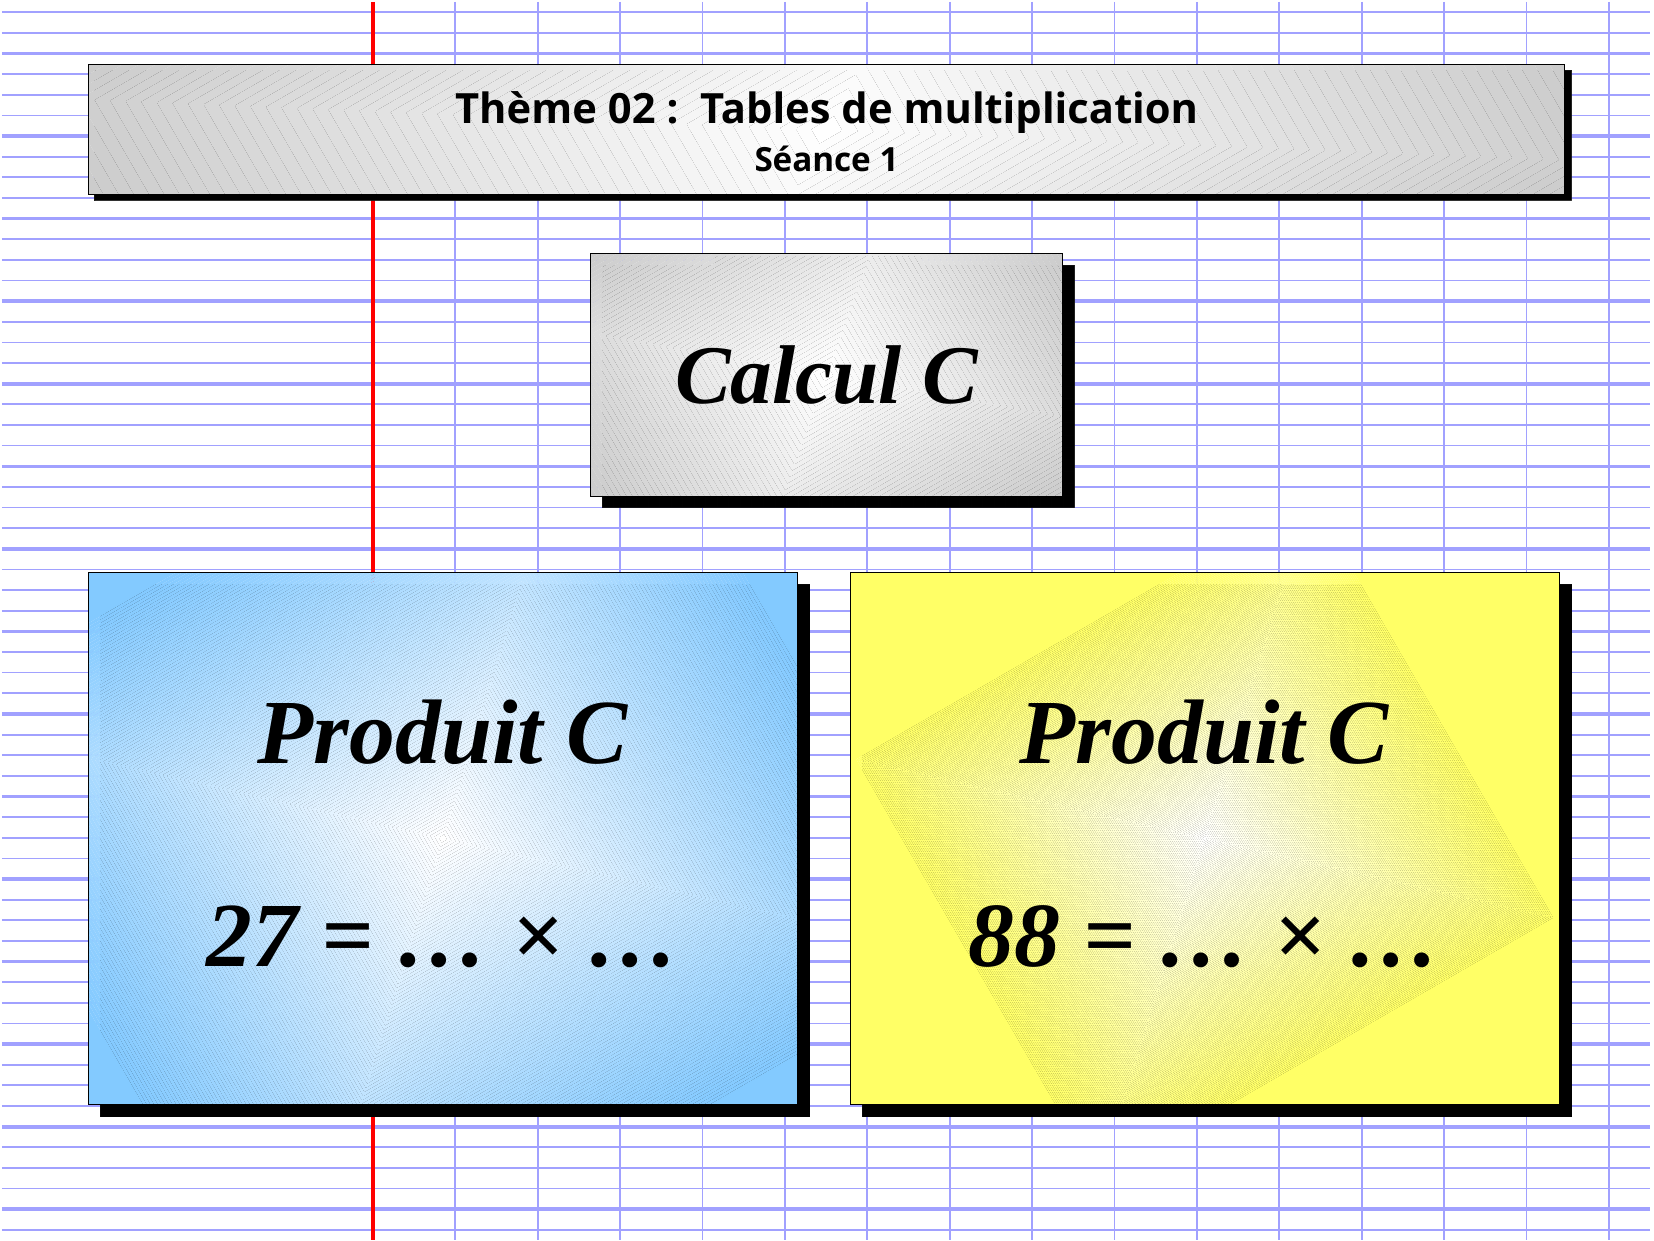

Thème 02 : Tables de multiplication
Séance 1
Calcul C
9
0
1
2
3
4
5
6
7
8
Produit C
27 = … × …
Produit C
88 = … × …